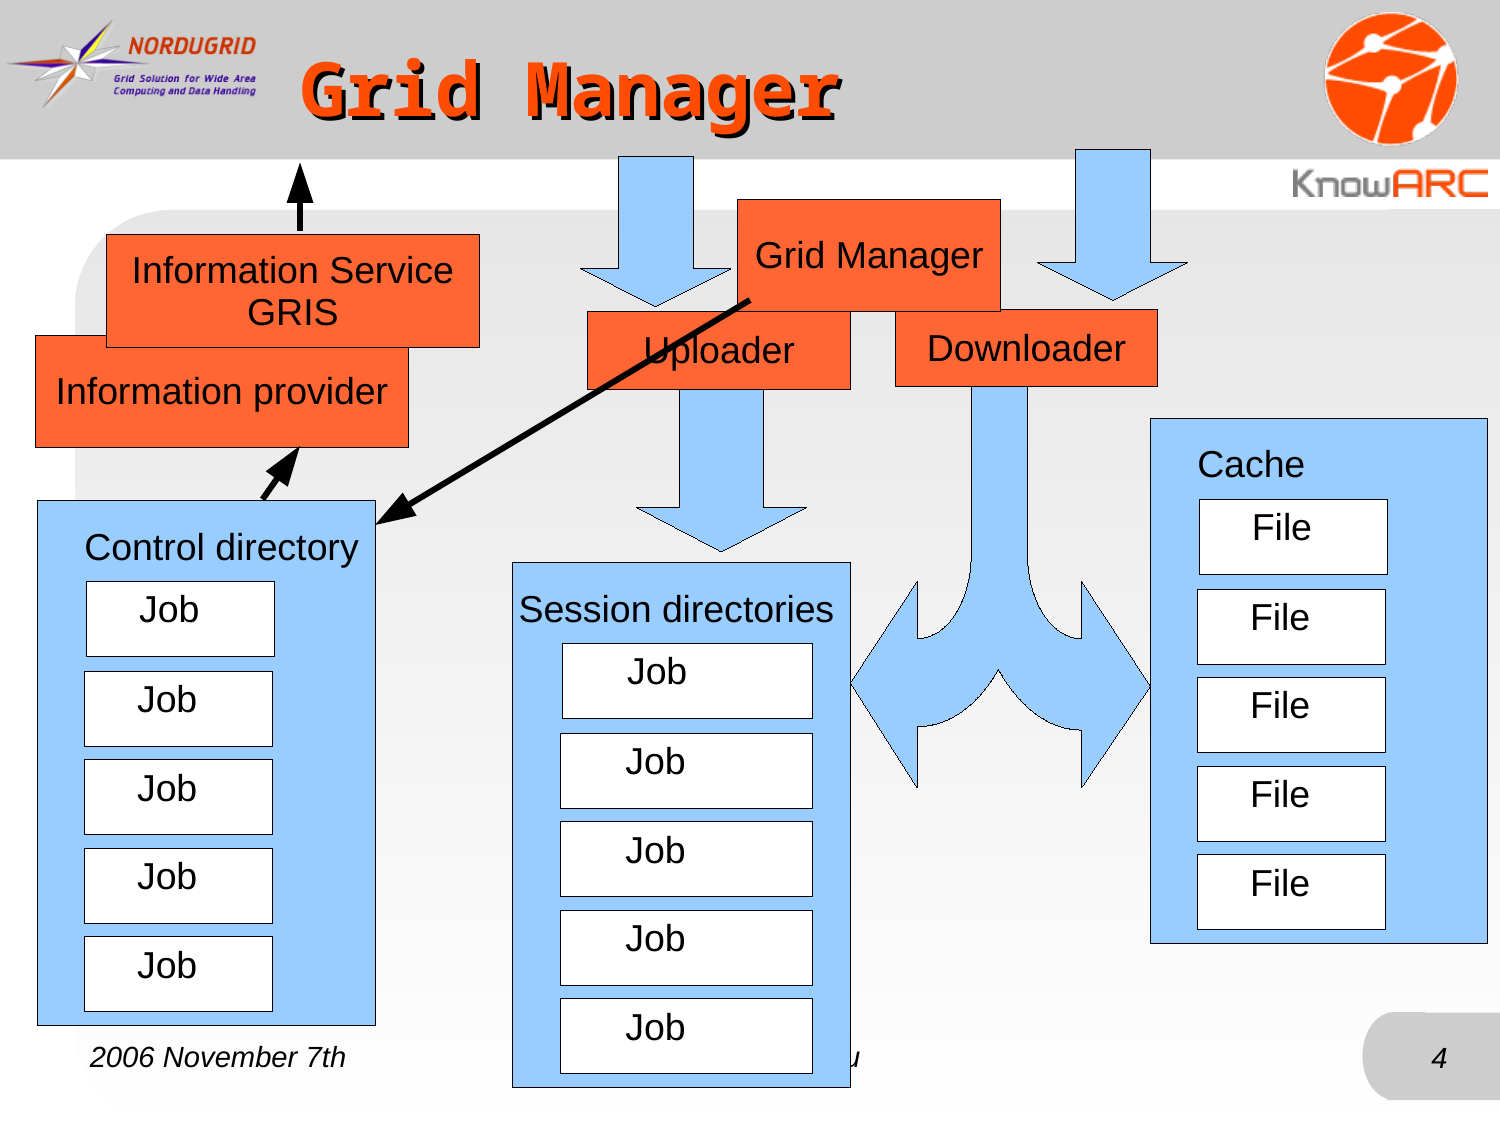

# Grid Manager
Grid Manager
Information Service
GRIS
Downloader
Uploader
Information provider
Cache
File
File
File
File
File
Control directory
Job
Job
Job
Job
Job
Session directories
Job
Job
Job
Job
Job
www.knowarc.eu
4